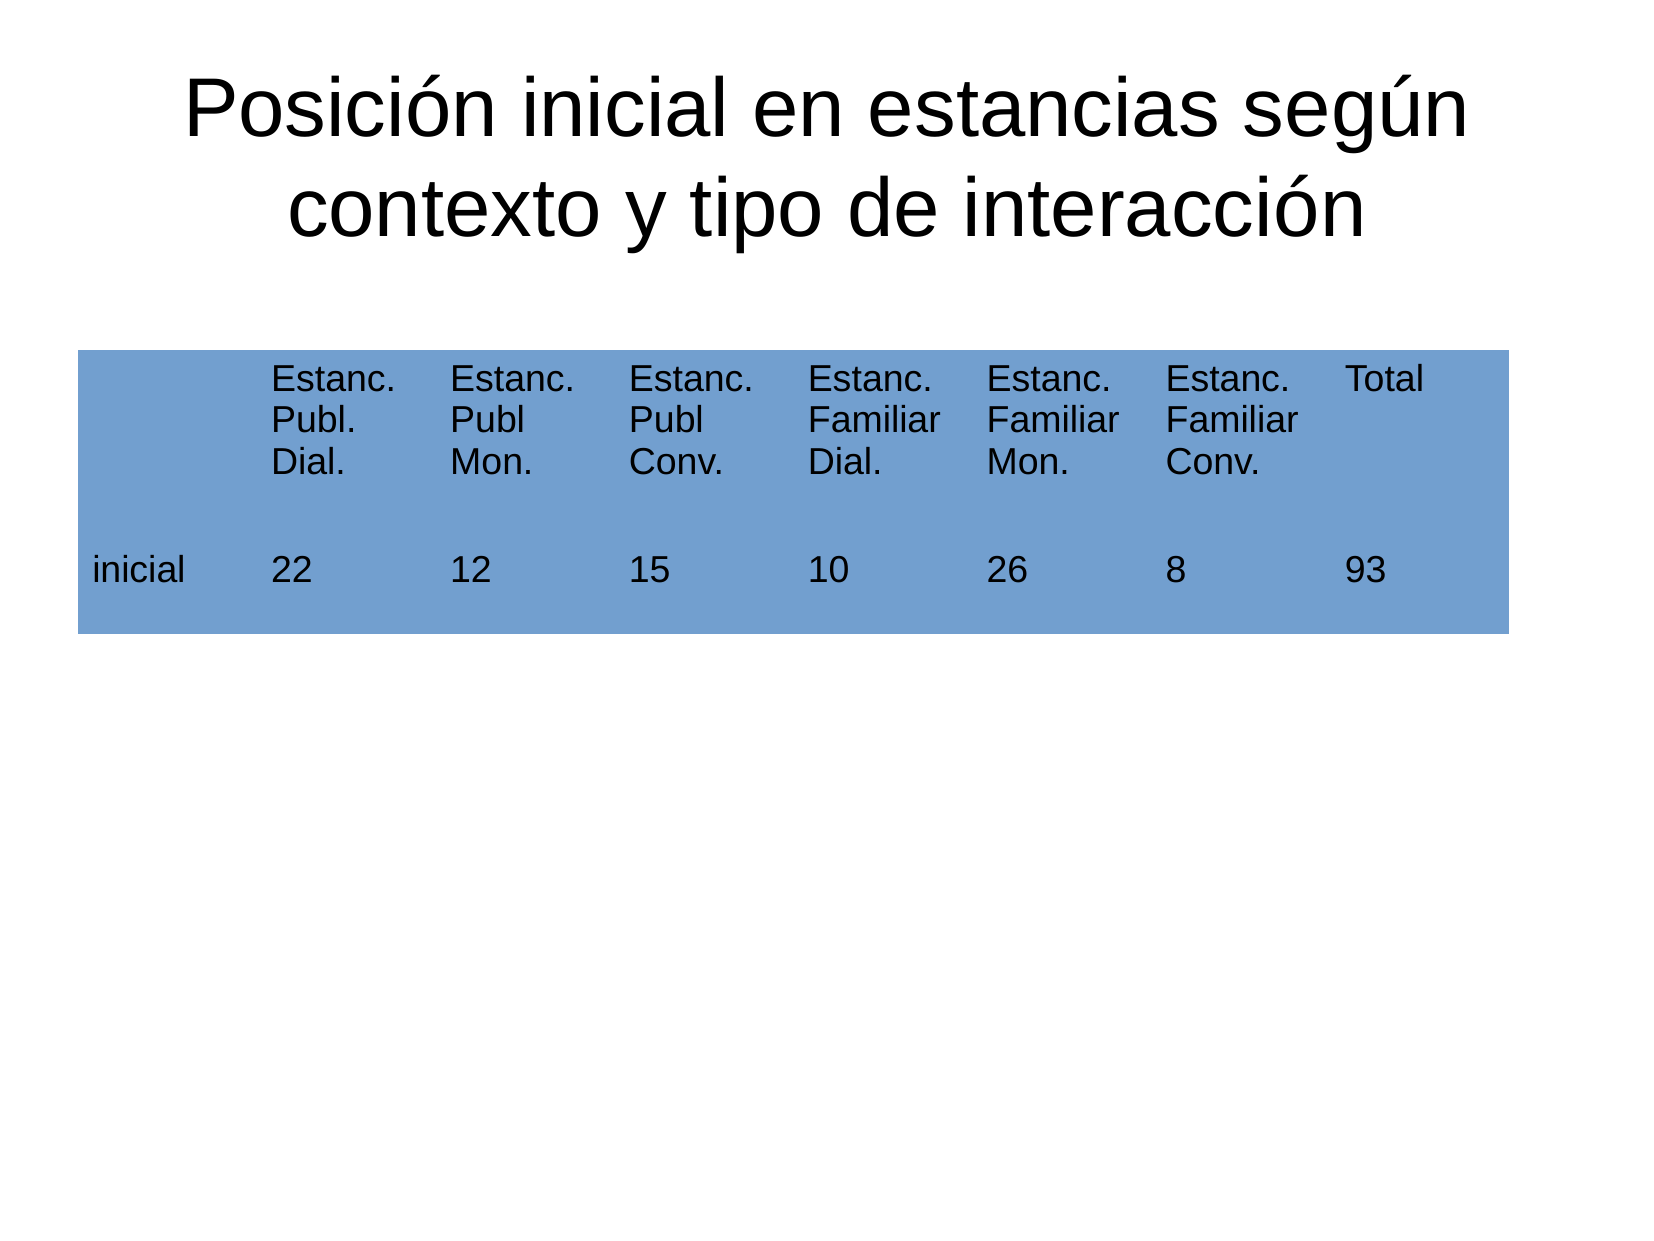

# Posición inicial en estancias según contexto y tipo de interacción
| | Estanc. Publ. Dial. | Estanc. Publ Mon. | Estanc. Publ Conv. | Estanc. Familiar Dial. | Estanc. Familiar Mon. | Estanc. Familiar Conv. | Total |
| --- | --- | --- | --- | --- | --- | --- | --- |
| inicial | 22 | 12 | 15 | 10 | 26 | 8 | 93 |